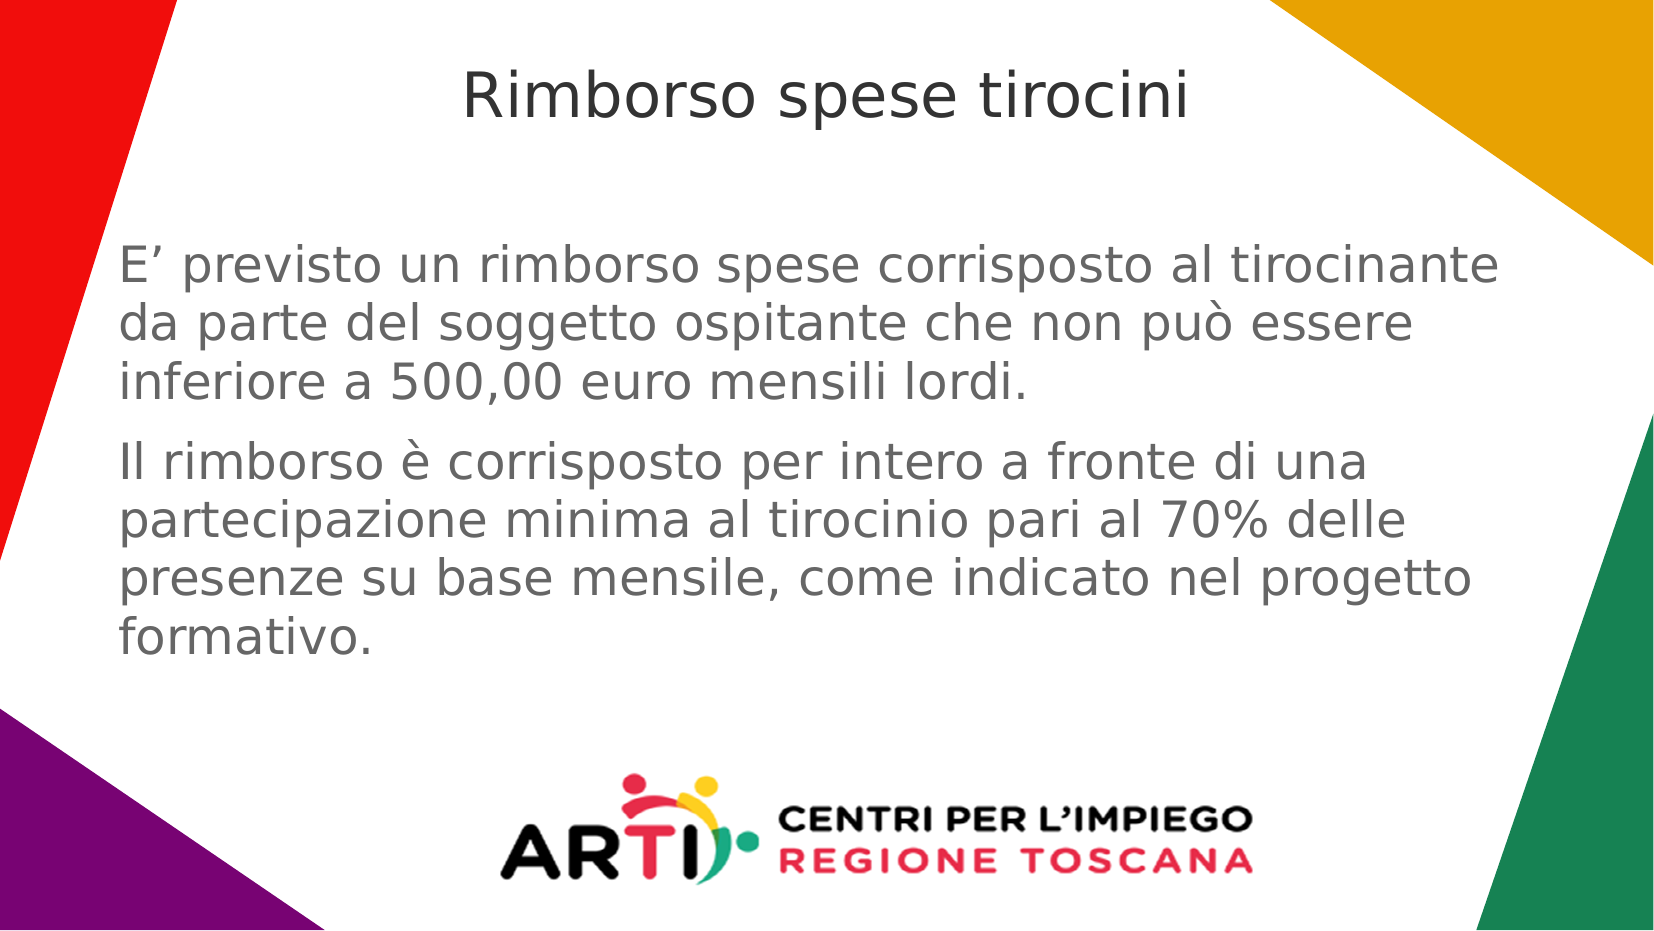

# Rimborso spese tirocini
E’ previsto un rimborso spese corrisposto al tirocinante da parte del soggetto ospitante che non può essere inferiore a 500,00 euro mensili lordi.
Il rimborso è corrisposto per intero a fronte di una partecipazione minima al tirocinio pari al 70% delle presenze su base mensile, come indicato nel progetto formativo.